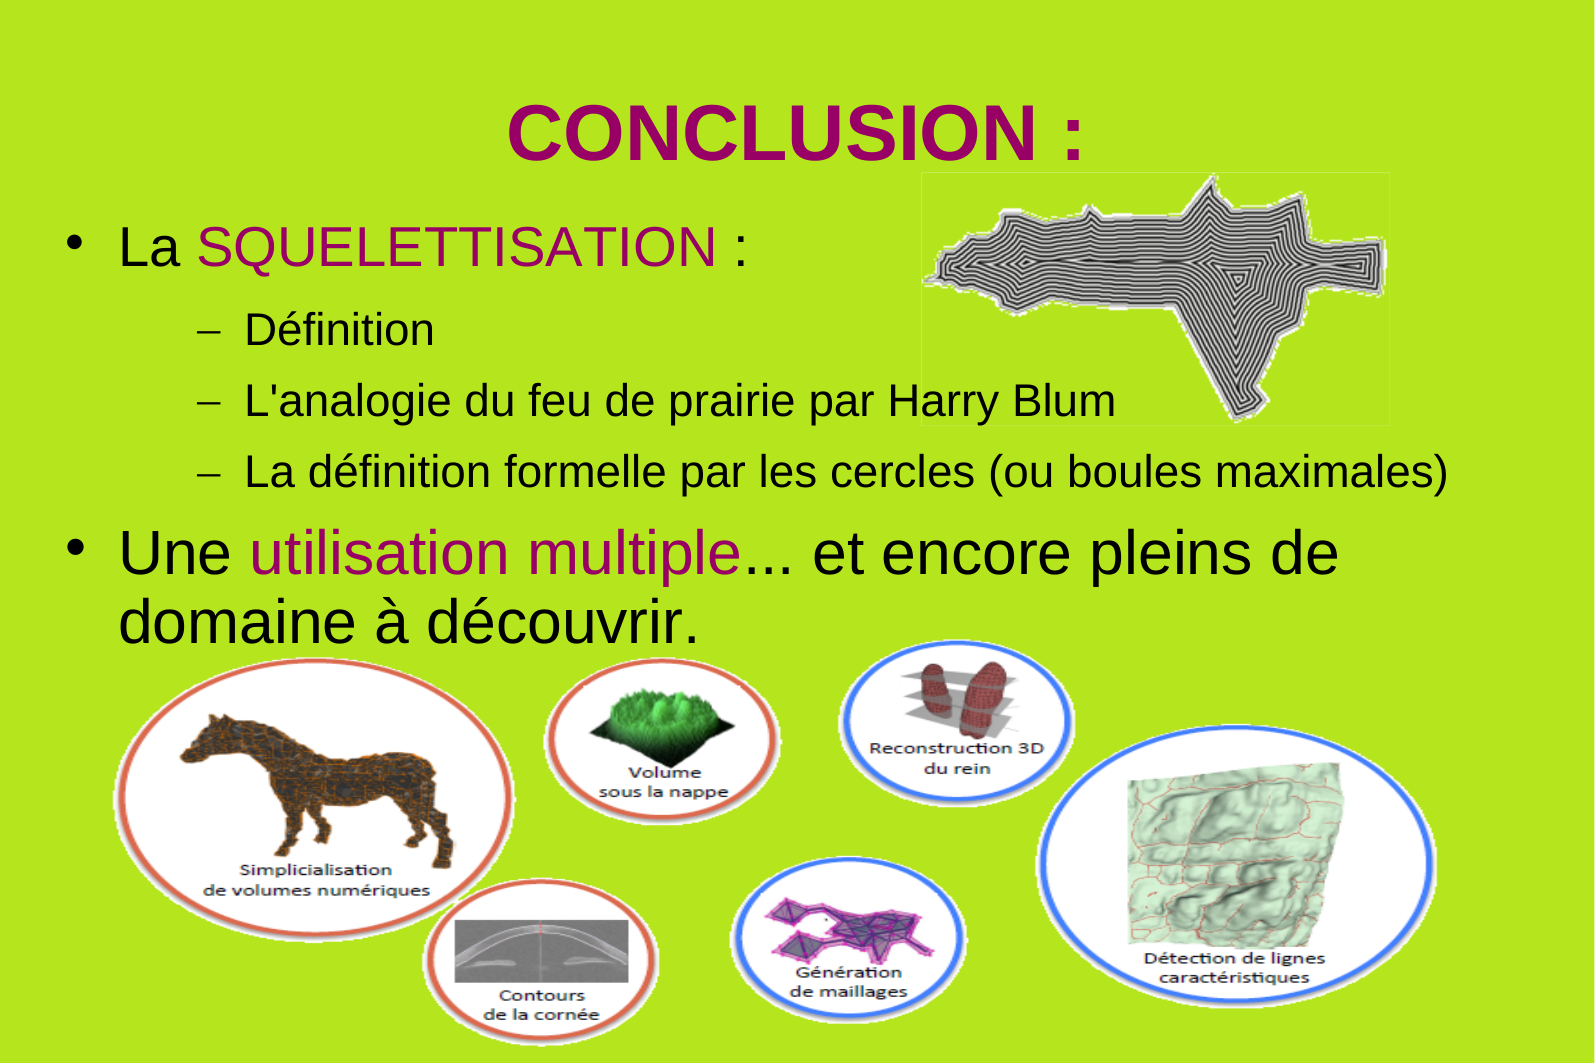

# CONCLUSION :
La SQUELETTISATION :
Définition
L'analogie du feu de prairie par Harry Blum
La définition formelle par les cercles (ou boules maximales)
Une utilisation multiple... et encore pleins de domaine à découvrir.